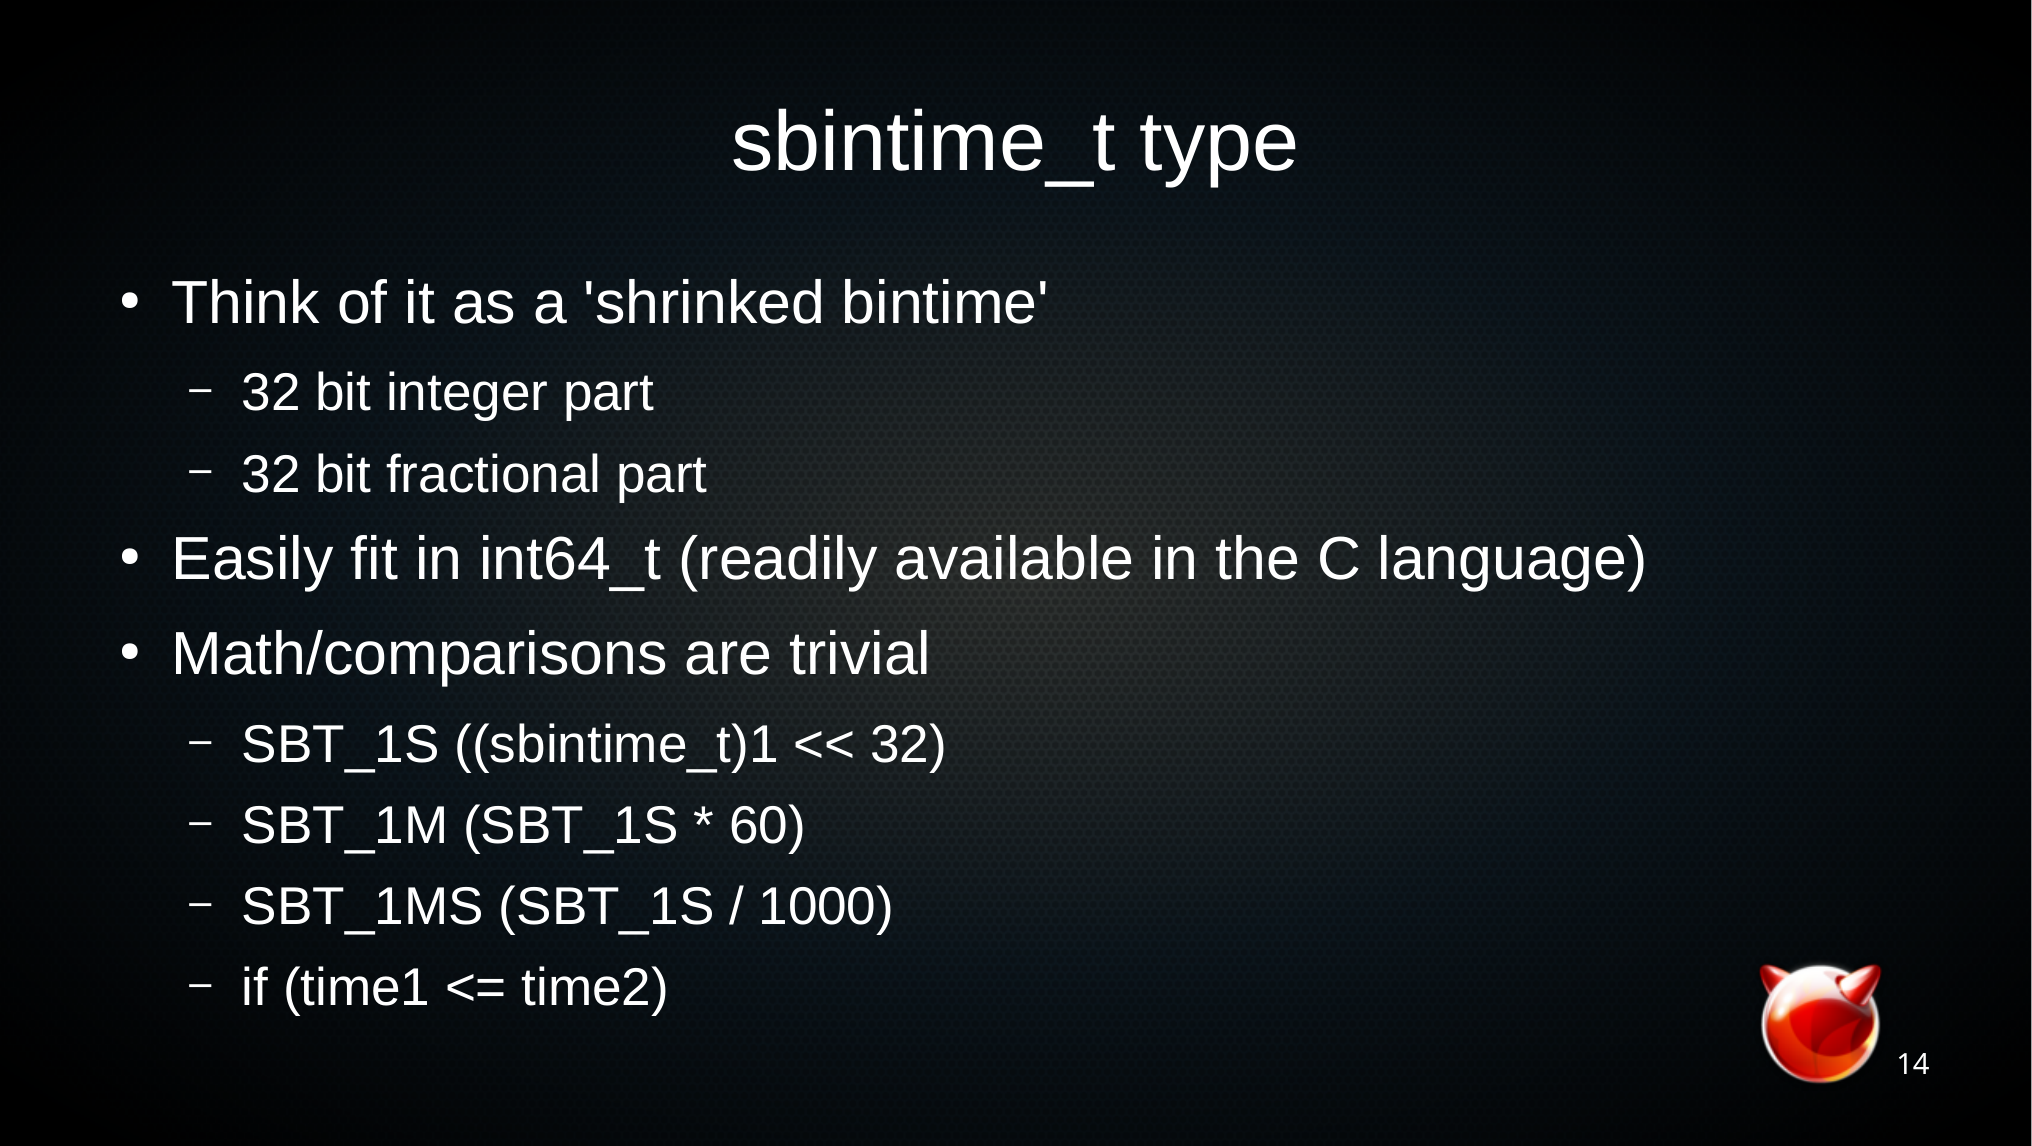

# sbintime_t type
Think of it as a 'shrinked bintime'
32 bit integer part
32 bit fractional part
Easily fit in int64_t (readily available in the C language)
Math/comparisons are trivial
SBT_1S ((sbintime_t)1 << 32)
SBT_1M (SBT_1S * 60)
SBT_1MS (SBT_1S / 1000)
if (time1 <= time2)
14